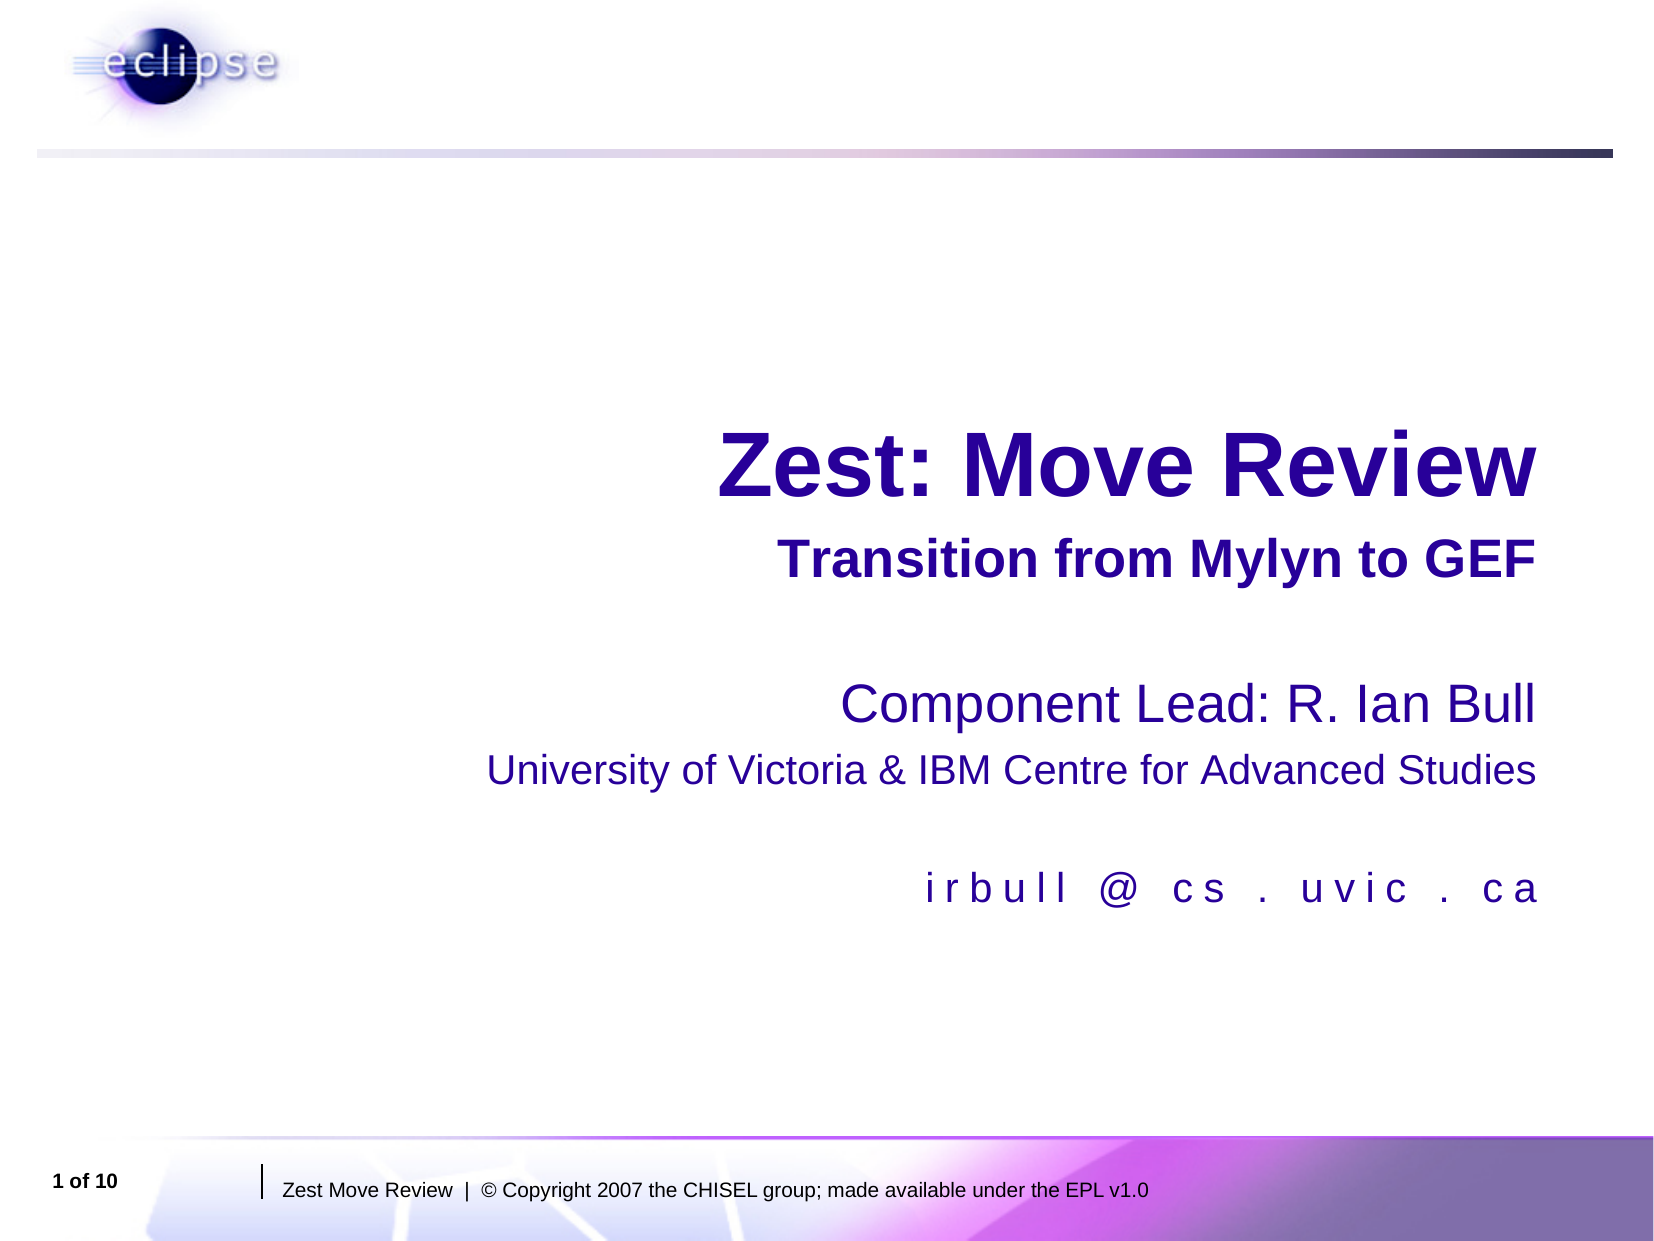

#
Zest: Move Review
Transition from Mylyn to GEF
Component Lead: R. Ian Bull
University of Victoria & IBM Centre for Advanced Studies
irbull @ cs . uvic . ca
1